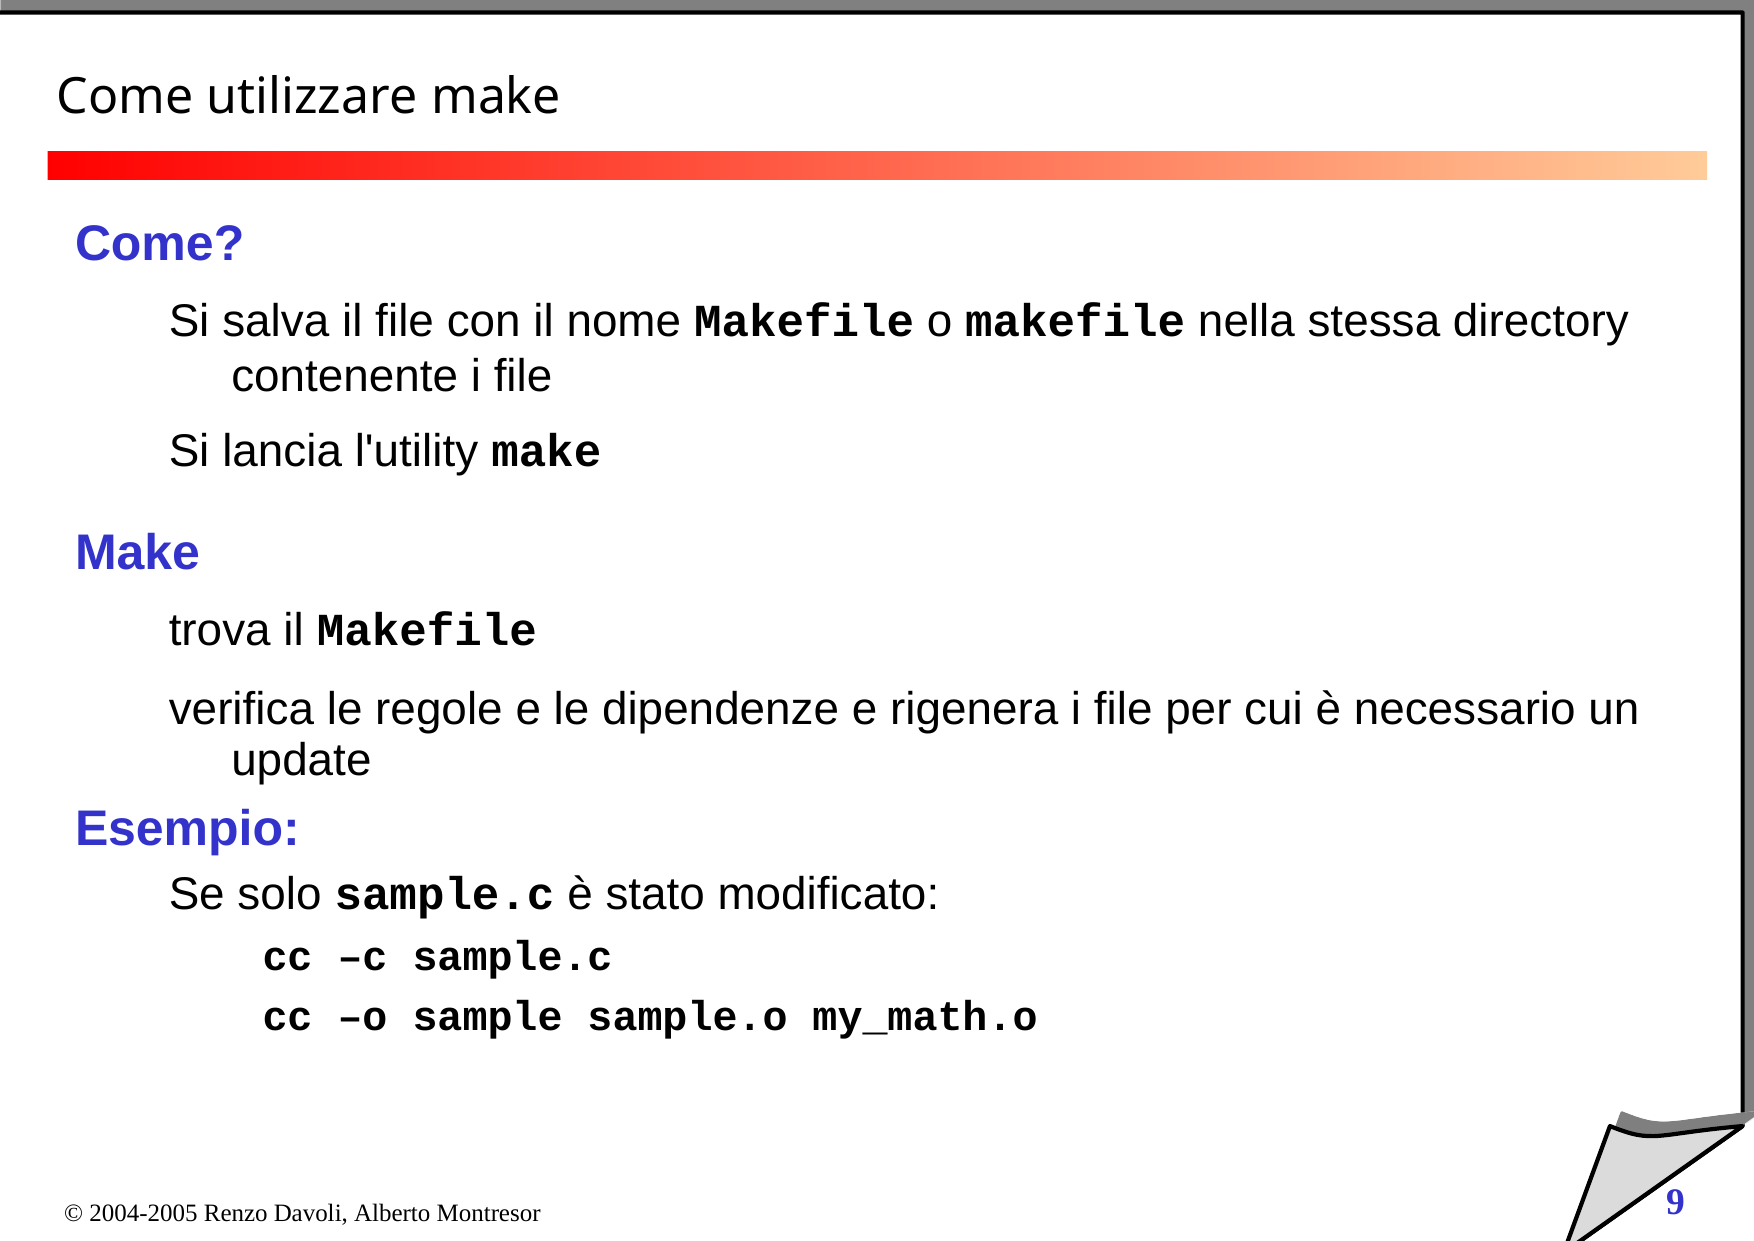

# Come utilizzare make
Come?
Si salva il file con il nome Makefile o makefile nella stessa directory contenente i file
Si lancia l'utility make
Make
trova il Makefile
verifica le regole e le dipendenze e rigenera i file per cui è necessario un update
Esempio:
Se solo sample.c è stato modificato:
cc –c sample.c
cc –o sample sample.o my_math.o